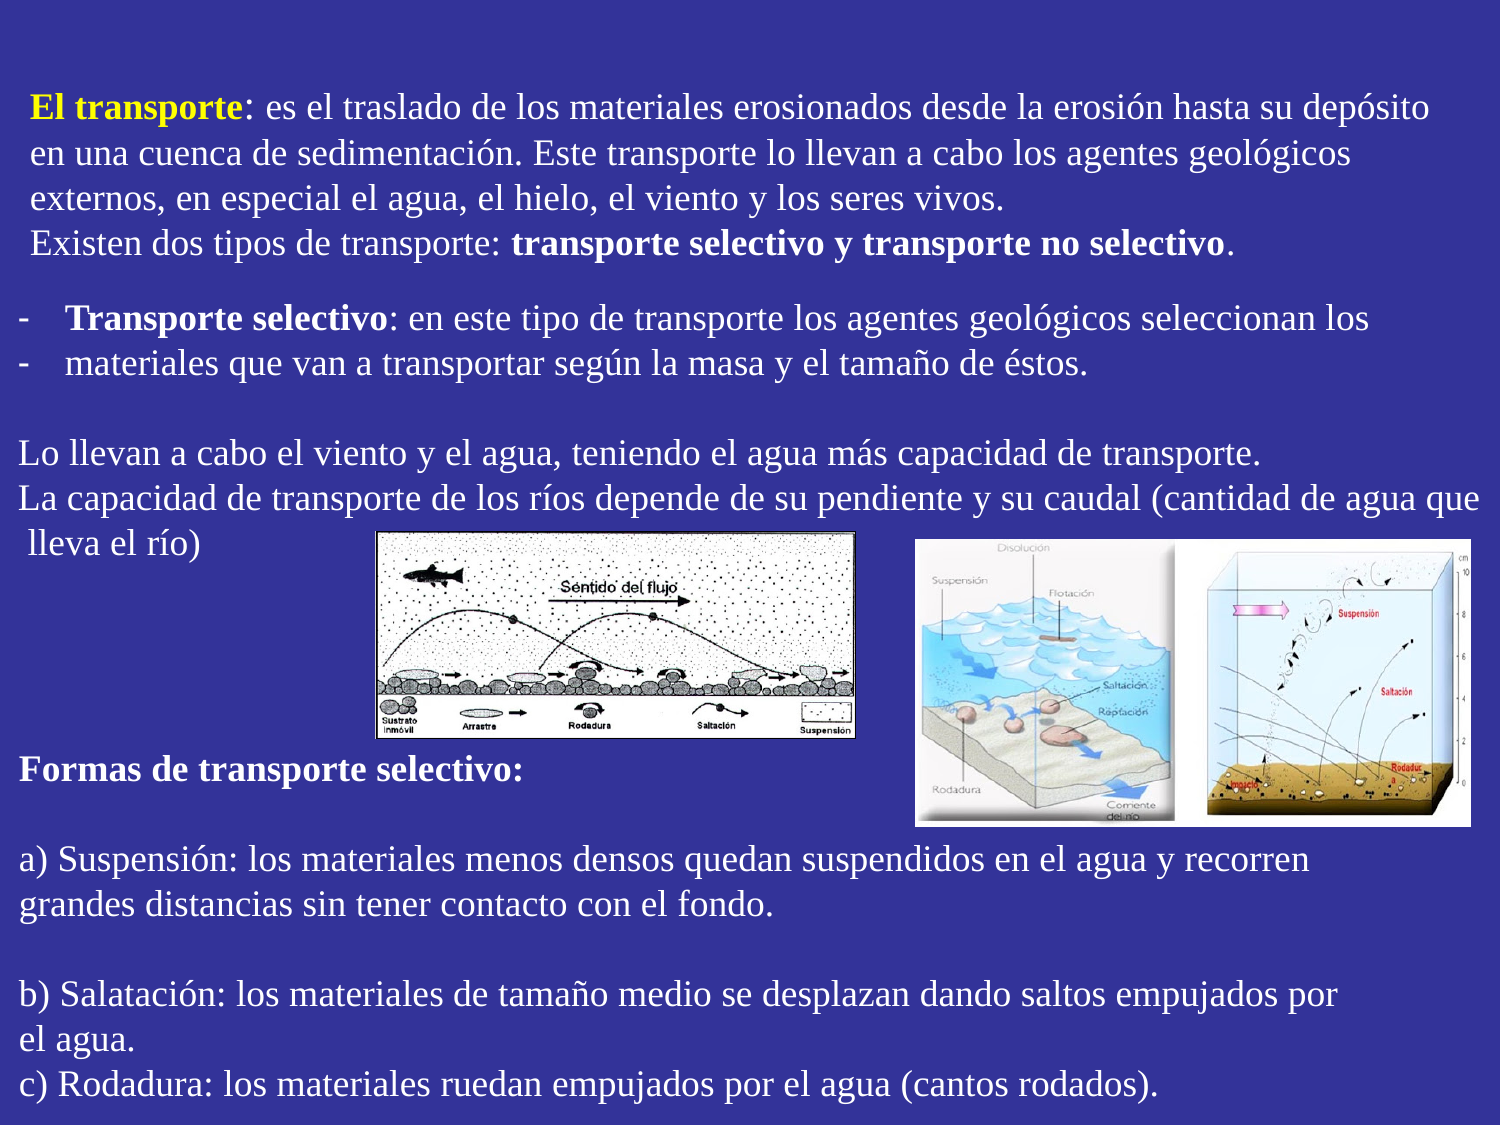

El transporte: es el traslado de los materiales erosionados desde la erosión hasta su depósito
en una cuenca de sedimentación. Este transporte lo llevan a cabo los agentes geológicos
externos, en especial el agua, el hielo, el viento y los seres vivos.
Existen dos tipos de transporte: transporte selectivo y transporte no selectivo.
Transporte selectivo: en este tipo de transporte los agentes geológicos seleccionan los
materiales que van a transportar según la masa y el tamaño de éstos.
Lo llevan a cabo el viento y el agua, teniendo el agua más capacidad de transporte.
La capacidad de transporte de los ríos depende de su pendiente y su caudal (cantidad de agua que
 lleva el río)
Formas de transporte selectivo:
a) Suspensión: los materiales menos densos quedan suspendidos en el agua y recorren
grandes distancias sin tener contacto con el fondo.
b) Salatación: los materiales de tamaño medio se desplazan dando saltos empujados por
el agua.
c) Rodadura: los materiales ruedan empujados por el agua (cantos rodados).